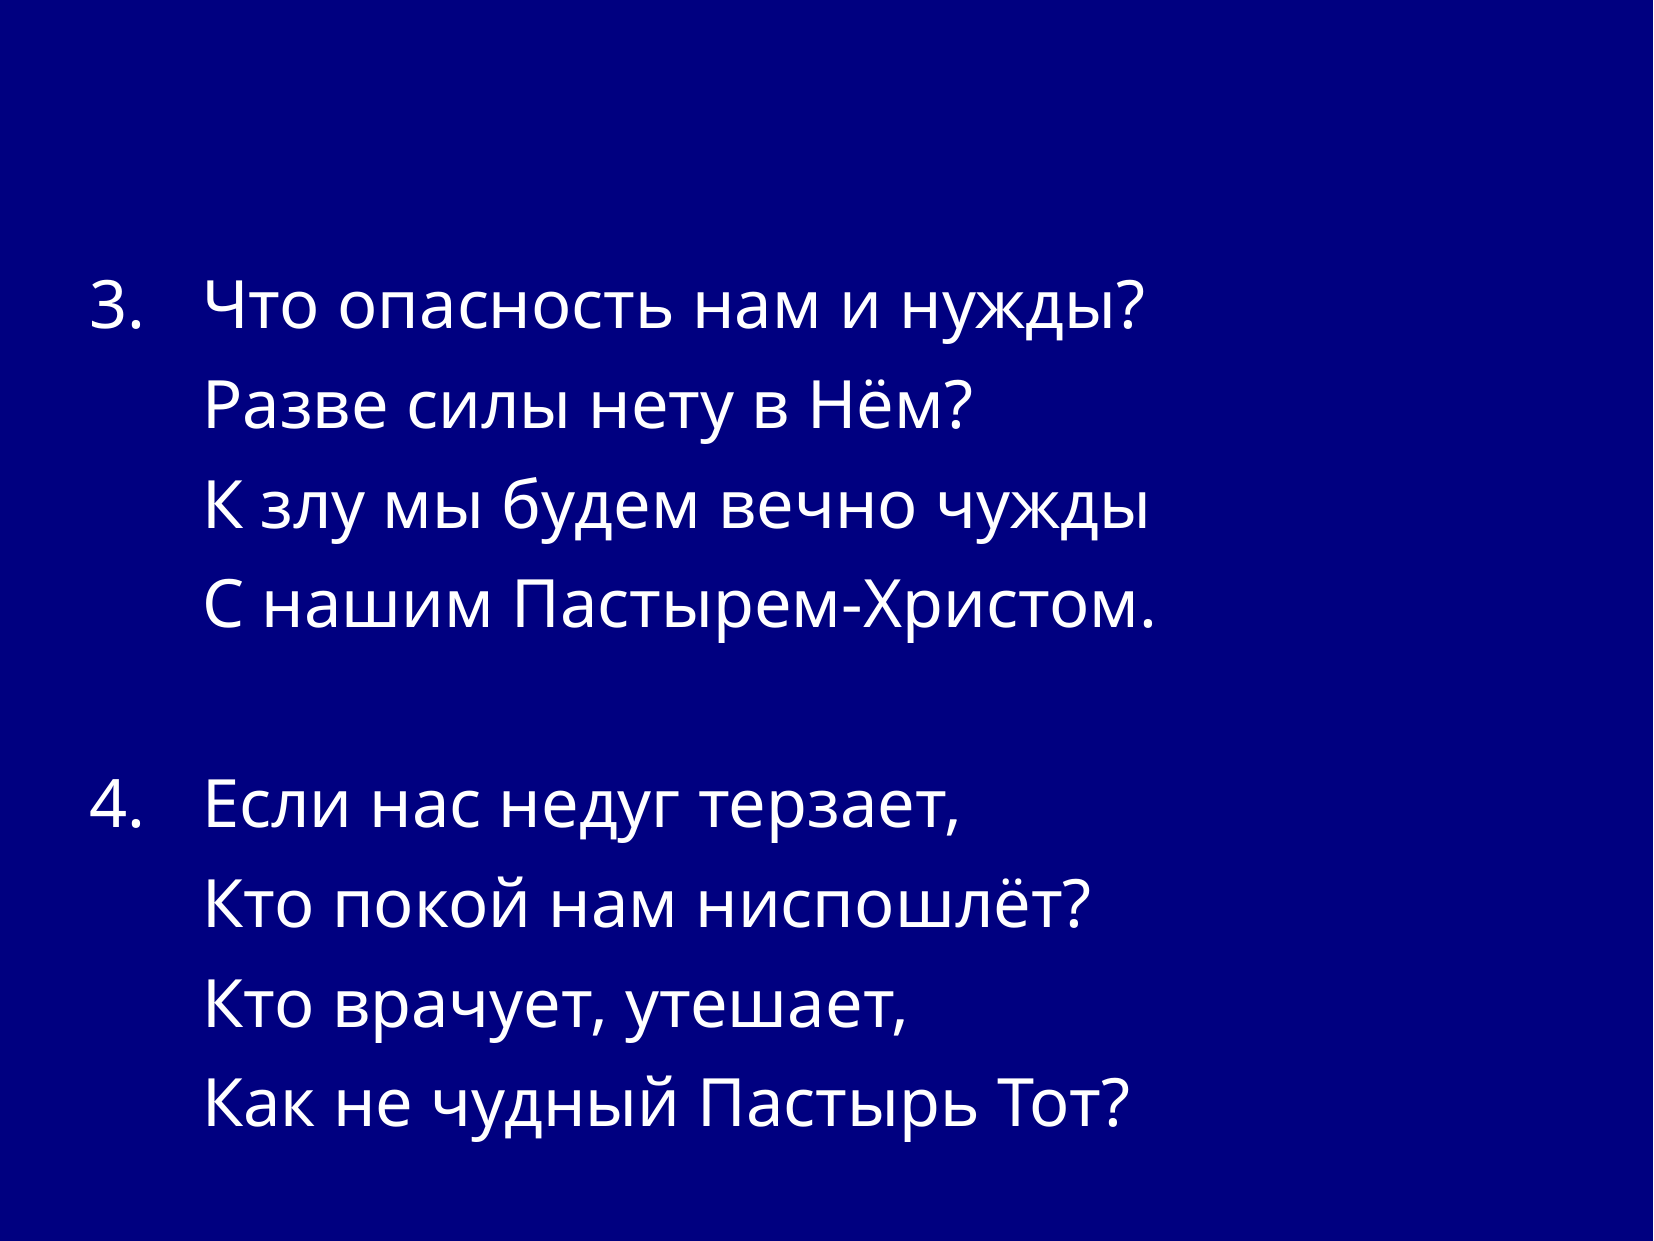

3.	Что опасность нам и нужды?
	Разве силы нету в Нём?
	К злу мы будем вечно чужды
	С нашим Пастырем-Христом.
4.	Если нас недуг терзает,
	Кто покой нам ниспошлёт?
	Кто врачует, утешает,
	Как не чудный Пастырь Тот?